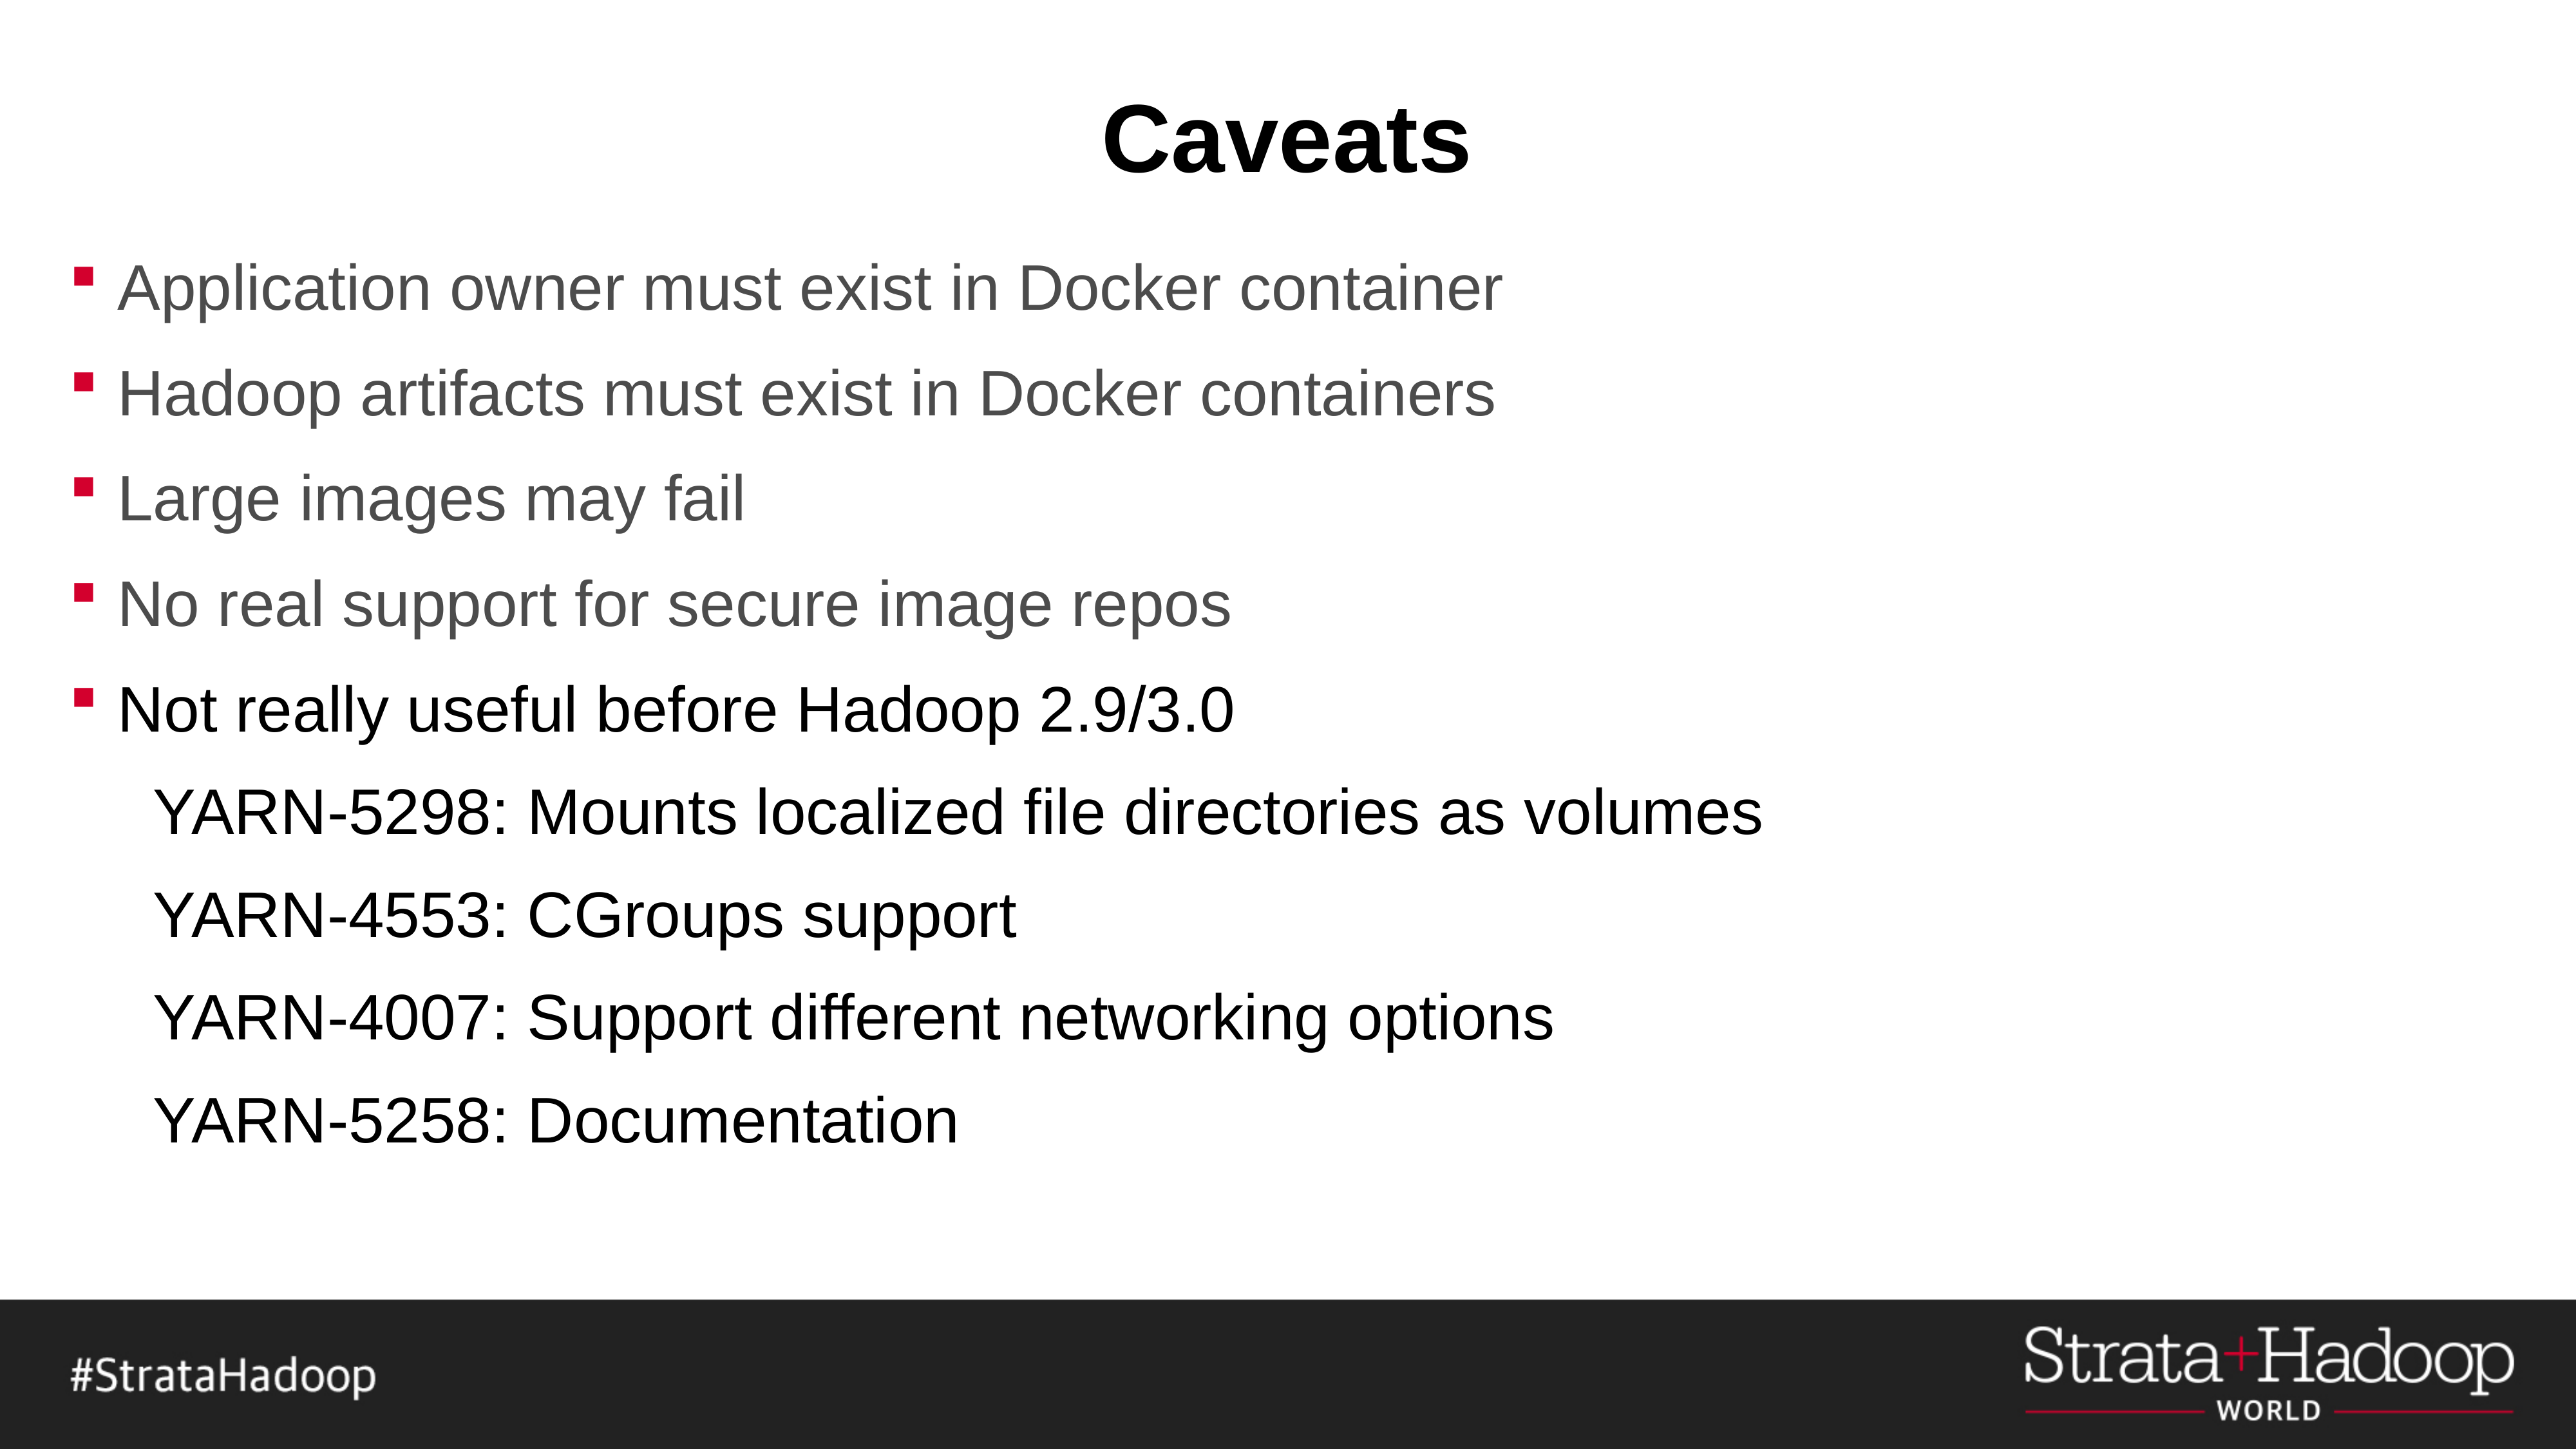

# Caveats
Application owner must exist in Docker container
Hadoop artifacts must exist in Docker containers
Large images may fail
No real support for secure image repos
Not really useful before Hadoop 2.9/3.0
YARN-5298: Mounts localized file directories as volumes
YARN-4553: CGroups support
YARN-4007: Support different networking options
YARN-5258: Documentation